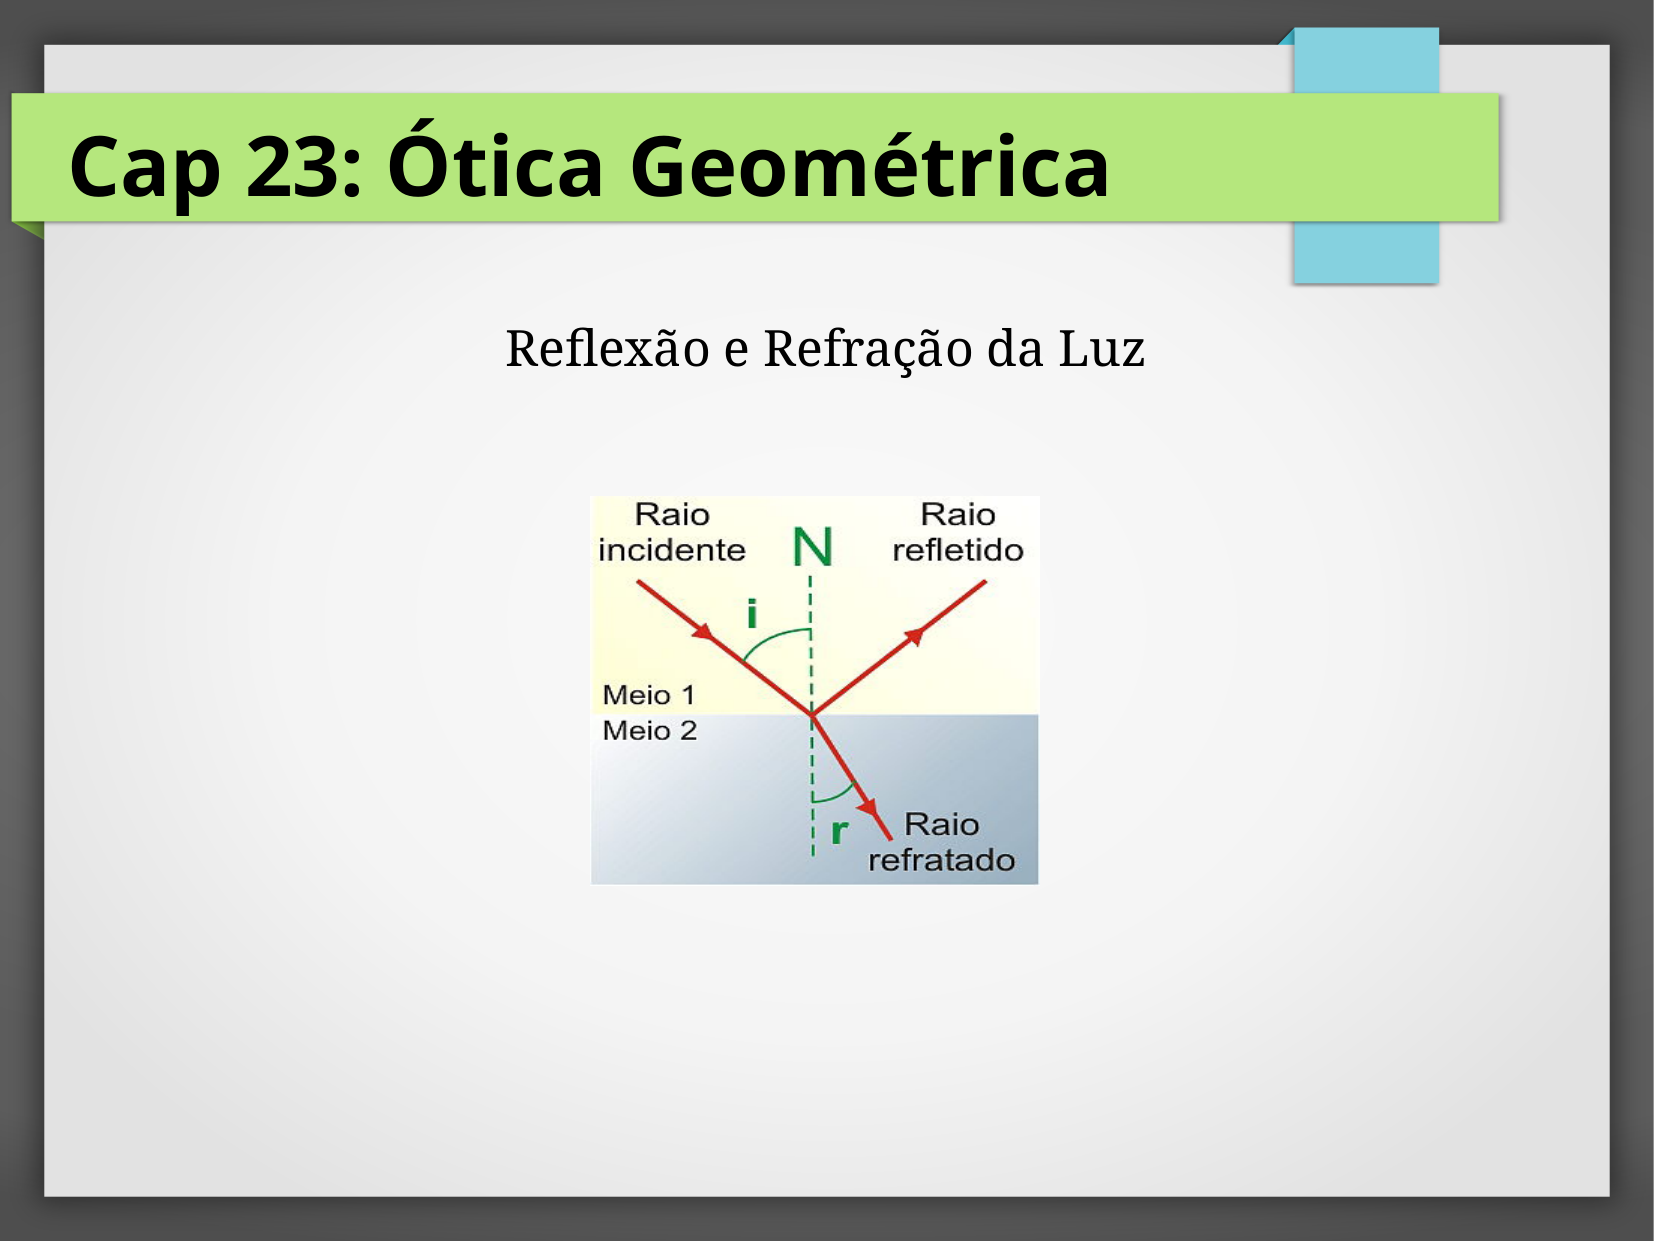

Cap 23: Ótica Geométrica
Reflexão e Refração da Luz